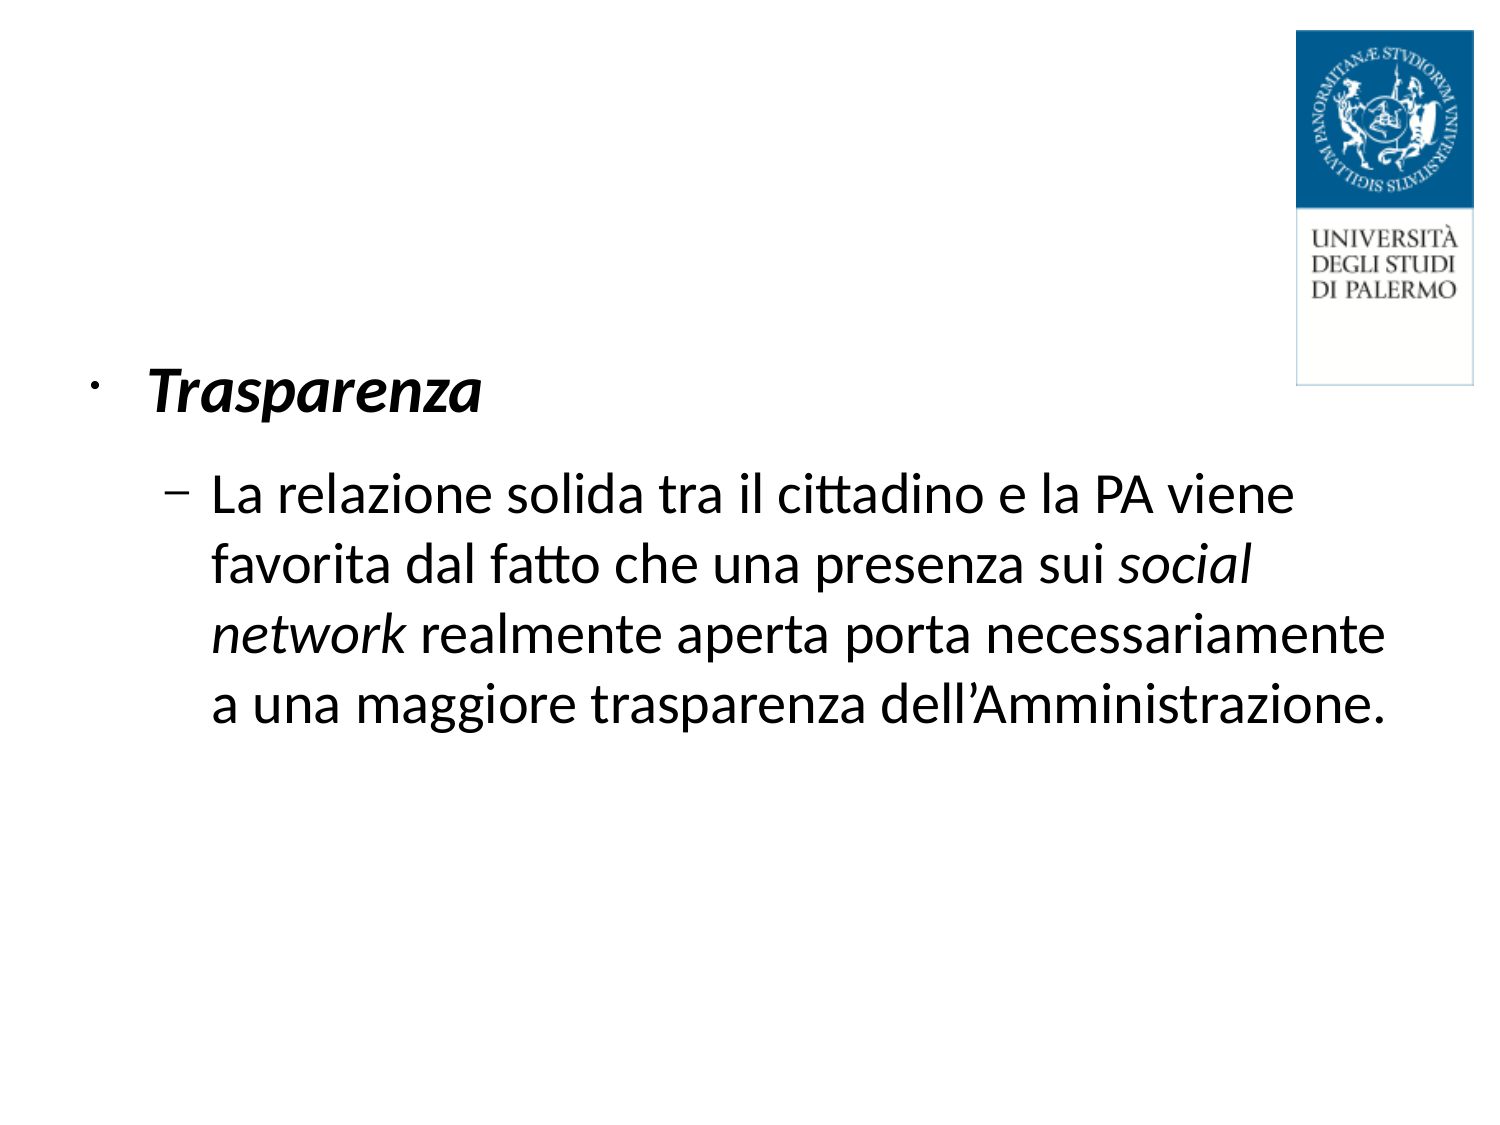

# Trasparenza
La relazione solida tra il cittadino e la PA viene favorita dal fatto che una presenza sui social network realmente aperta porta necessariamente a una maggiore trasparenza dell’Amministrazione.